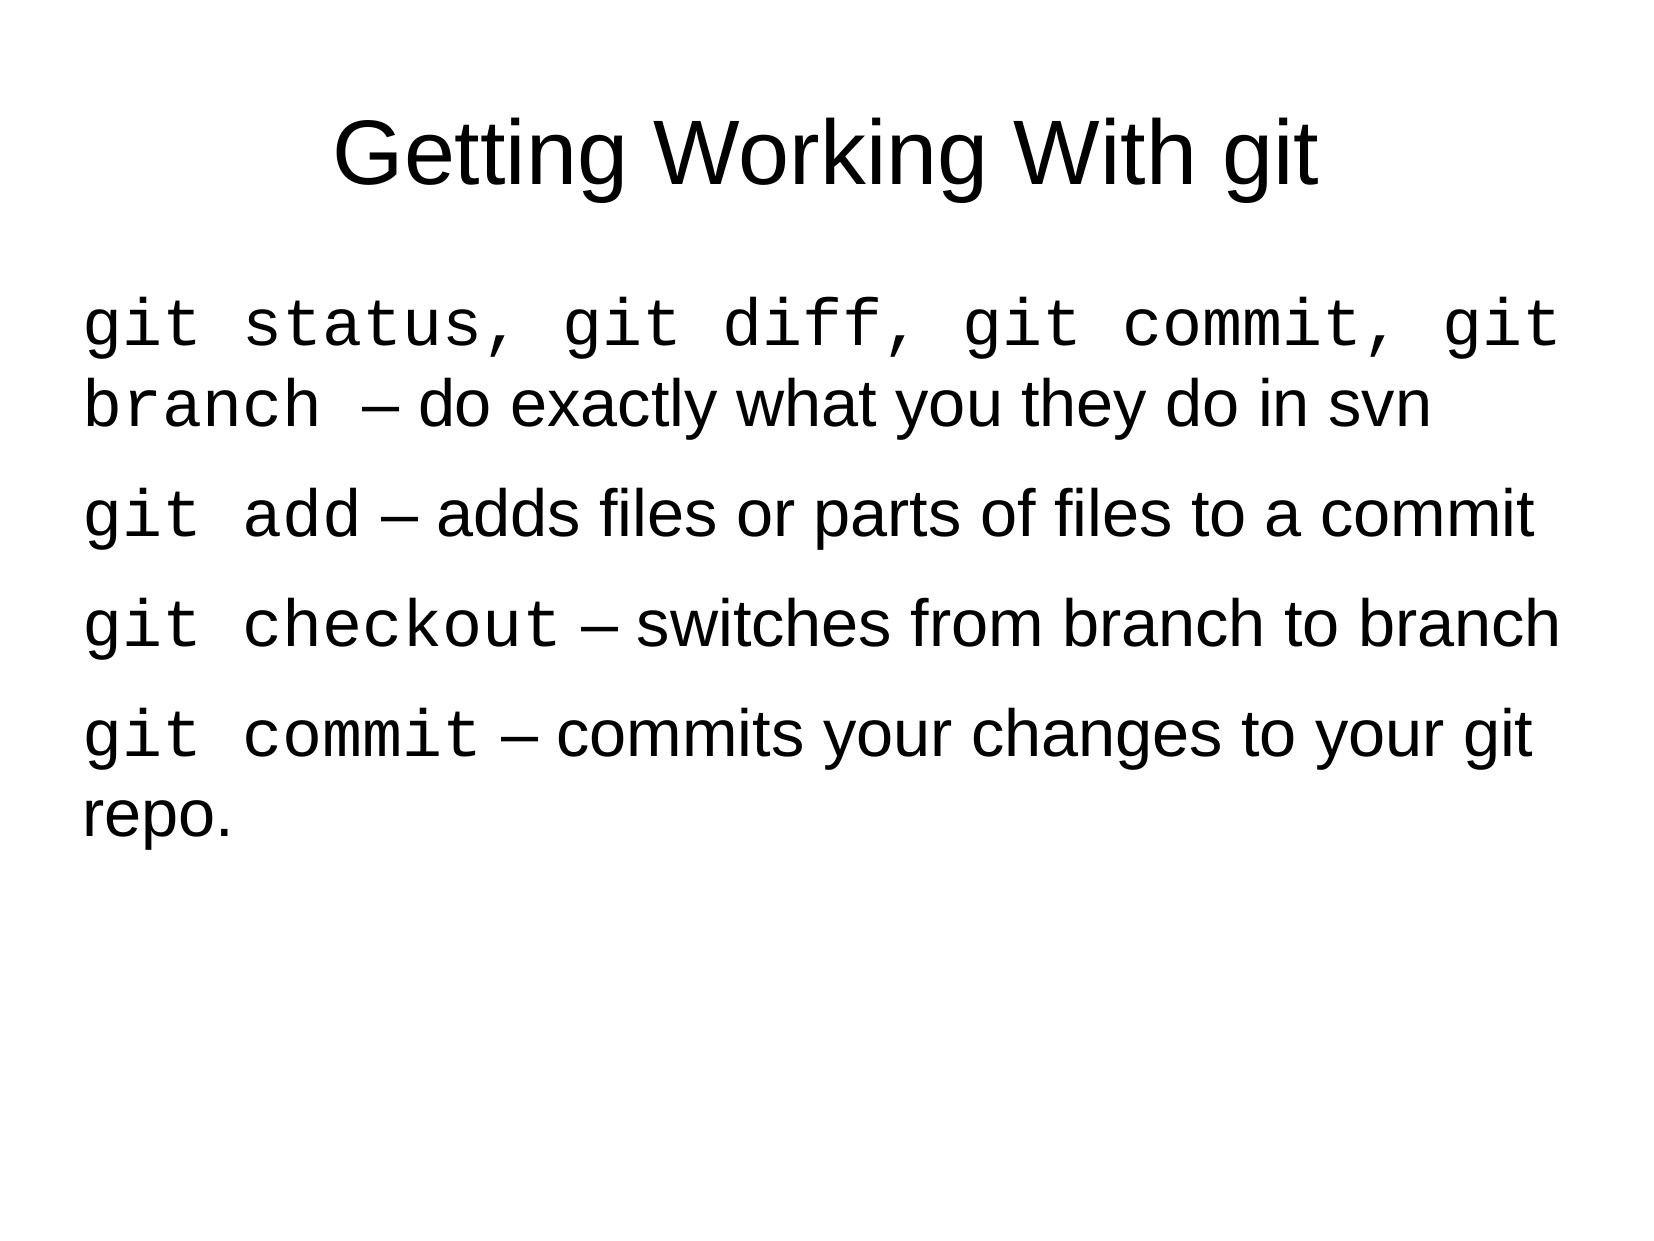

# Getting Working With git
git status, git diff, git commit, git branch – do exactly what you they do in svn
git add – adds files or parts of files to a commit
git checkout – switches from branch to branch
git commit – commits your changes to your git repo.